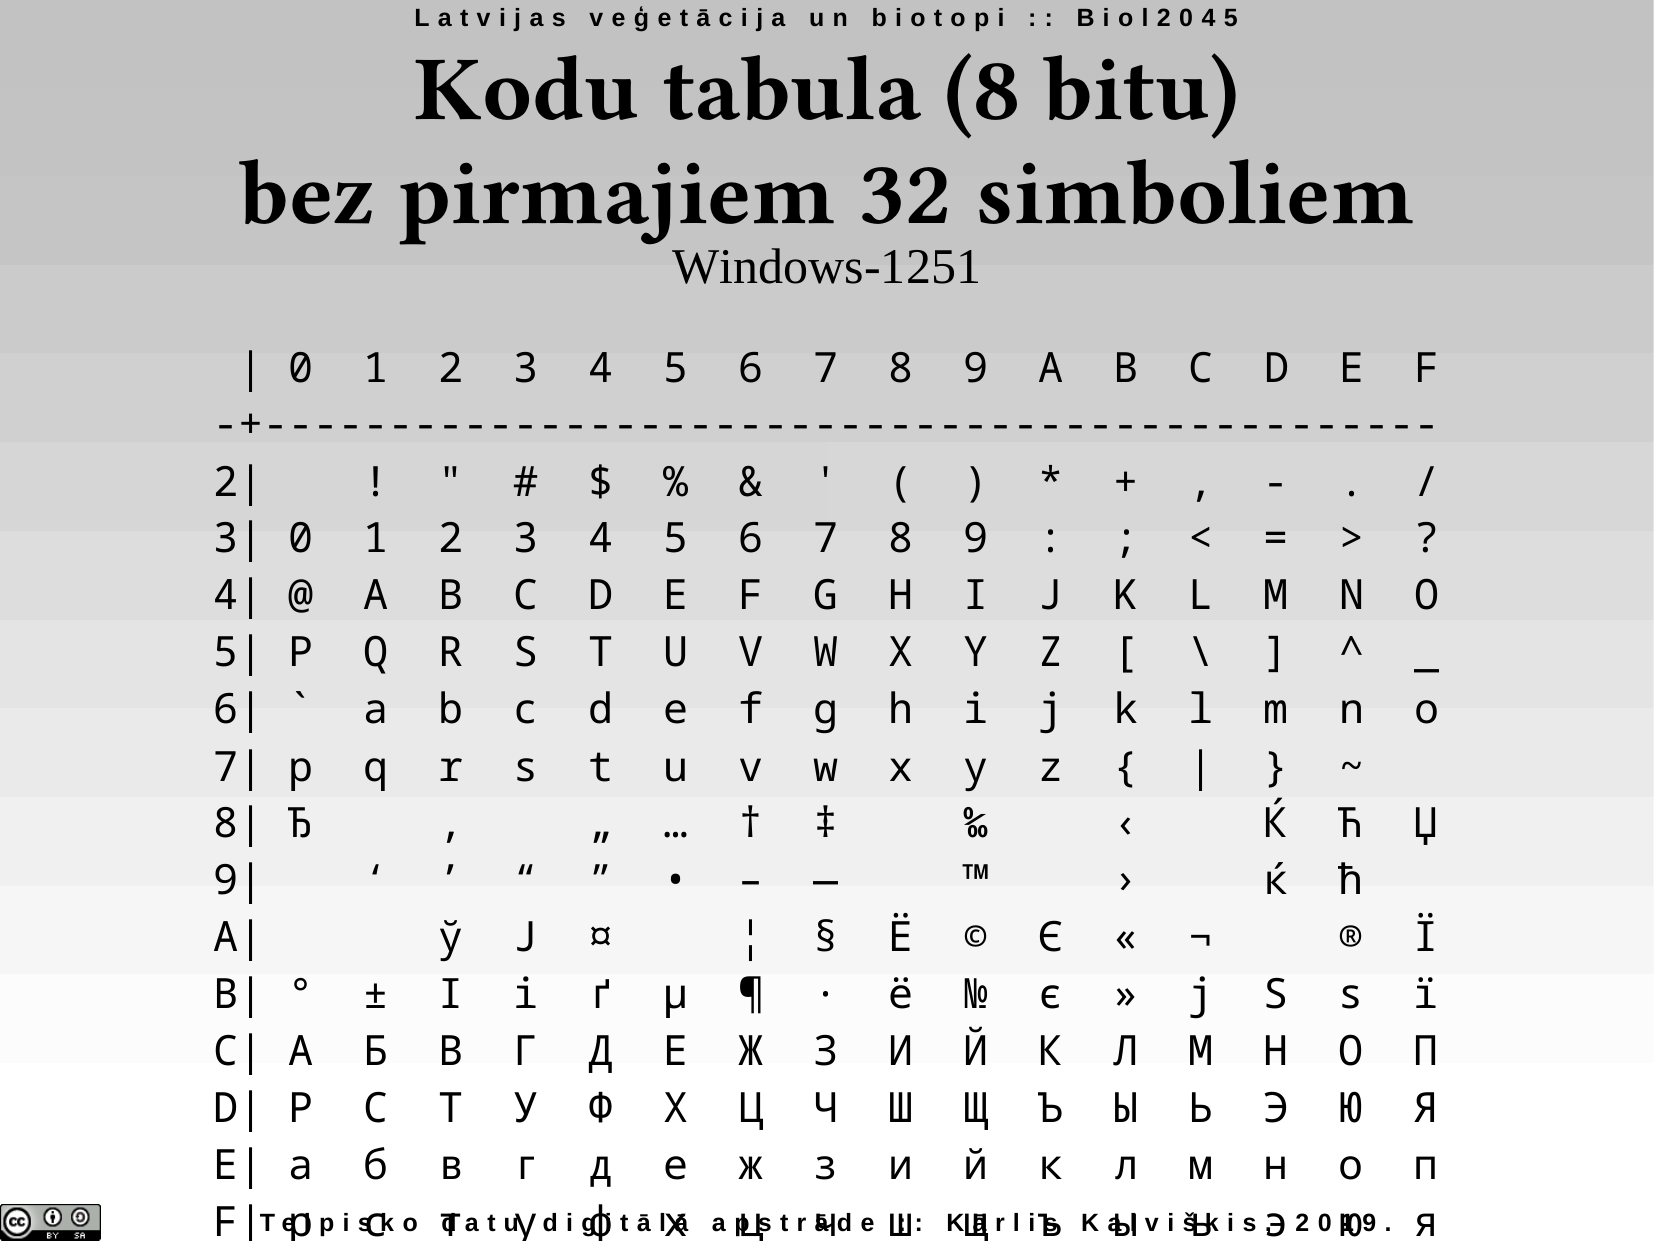

# Kodu tabula (8 bitu) bez pirmajiem 32 simboliem
Windows-1251
 | 0 1 2 3 4 5 6 7 8 9 A B C D E F
-+-----------------------------------------------
2| ! " # $ % & ' ( ) * + , - . /
3| 0 1 2 3 4 5 6 7 8 9 : ; < = > ?
4| @ A B C D E F G H I J K L M N O
5| P Q R S T U V W X Y Z [ \ ] ^ _
6| ` a b c d e f g h i j k l m n o
7| p q r s t u v w x y z { | } ~
8| Ђ ‚ „ … † ‡ ‰ ‹ Ќ Ћ Џ
9| ‘ ’ “ ” • – — ™ › ќ ћ
A| ў Ј ¤ ¦ § Ё © Є « ¬ ® Ї
B| ° ± І і ґ µ ¶ · ё № є » ј Ѕ ѕ ї
C| А Б В Г Д Е Ж З И Й К Л М Н О П
D| Р С Т У Ф Х Ц Ч Ш Щ Ъ Ы Ь Э Ю Я
E| а б в г д е ж з и й к л м н о п
F| р с т у ф х ц ч ш щ ъ ы ь э ю я